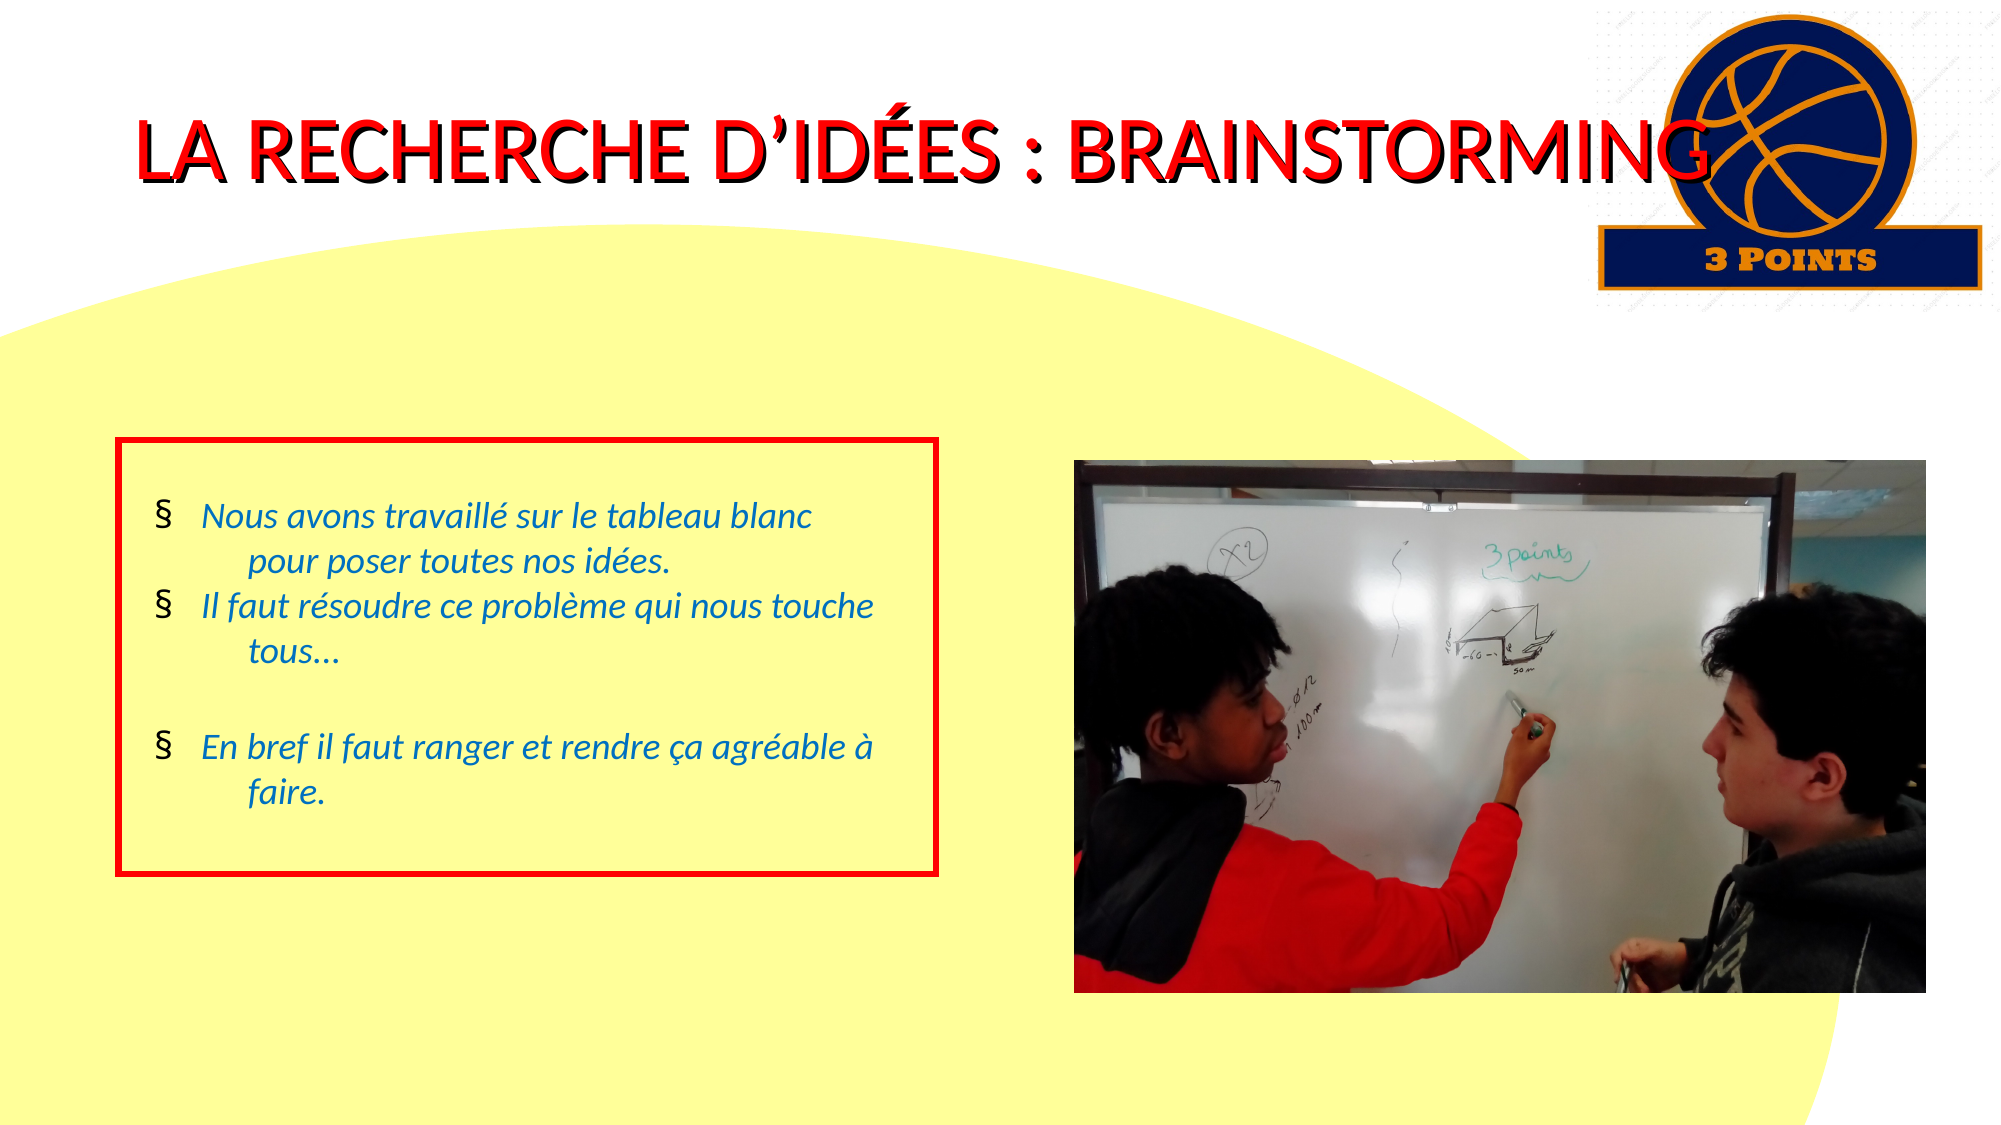

LA RECHERCHE D’IDÉES : BRAINSTORMING
Nous avons travaillé sur le tableau blanc pour poser toutes nos idées.
Il faut résoudre ce problème qui nous touche tous...
En bref il faut ranger et rendre ça agréable à faire.